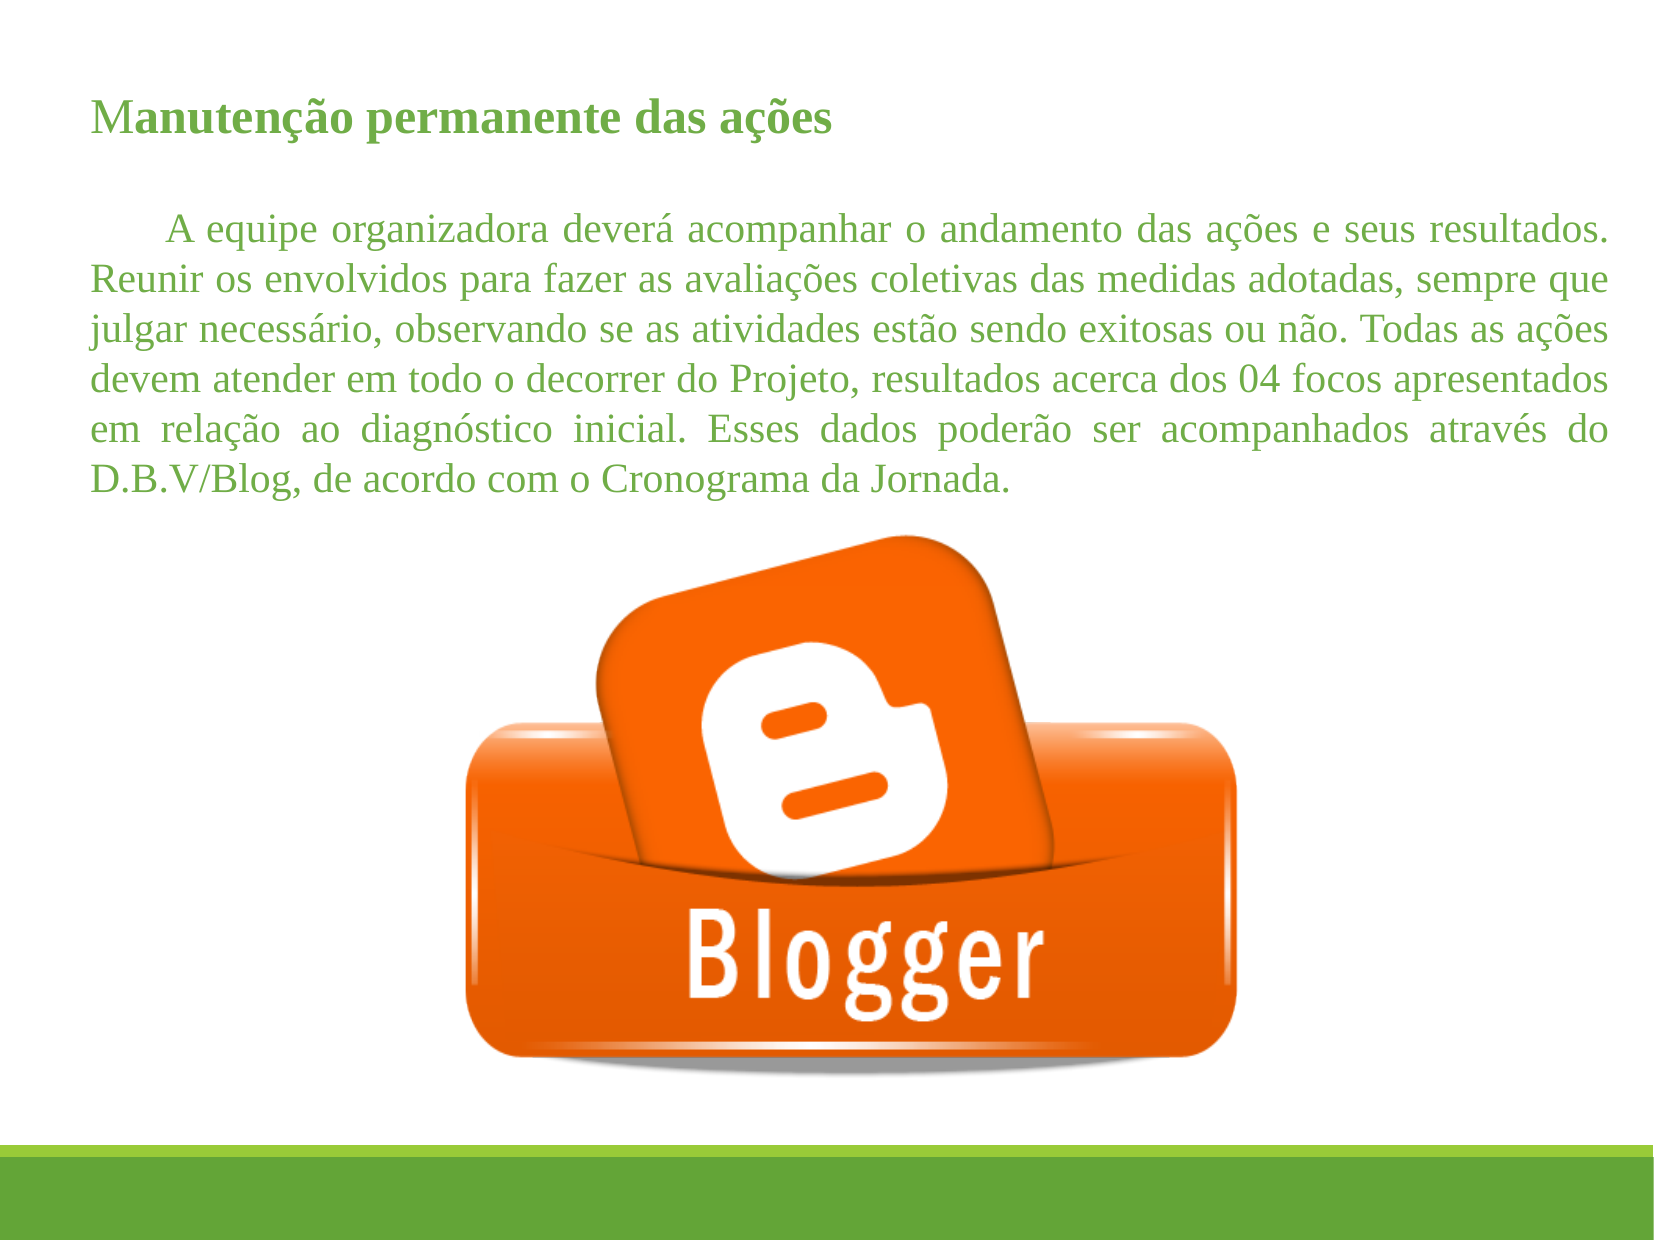

Manutenção permanente das ações
	A equipe organizadora deverá acompanhar o andamento das ações e seus resultados. Reunir os envolvidos para fazer as avaliações coletivas das medidas adotadas, sempre que julgar necessário, observando se as atividades estão sendo exitosas ou não. Todas as ações devem atender em todo o decorrer do Projeto, resultados acerca dos 04 focos apresentados em relação ao diagnóstico inicial. Esses dados poderão ser acompanhados através do D.B.V/Blog, de acordo com o Cronograma da Jornada.